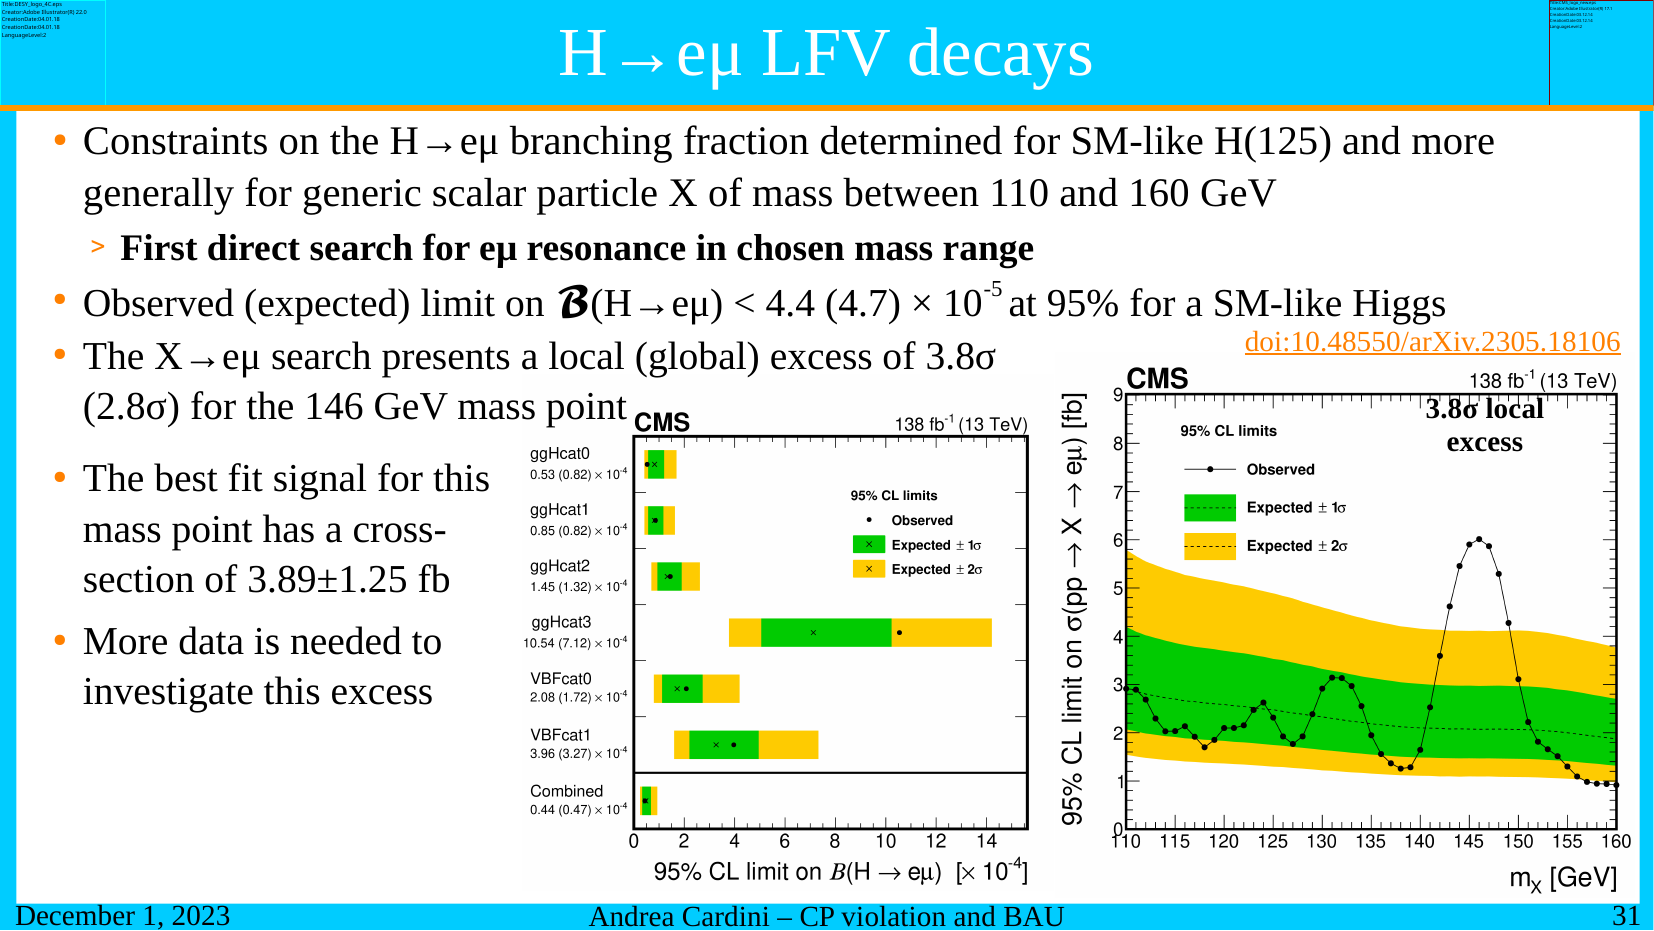

H→eμ LFV decays
# Constraints on the H→eμ branching fraction determined for SM-like H(125) and more generally for generic scalar particle X of mass between 110 and 160 GeV
First direct search for eμ resonance in chosen mass range
Observed (expected) limit on 𝓑(H→eμ) < 4.4 (4.7) × 10-5 at 95% for a SM-like Higgs
doi:10.48550/arXiv.2305.18106
The X→eμ search presents a local (global) excess of 3.8σ (2.8σ) for the 146 GeV mass point
3.8σ local excess
The best fit signal for this mass point has a cross-section of 3.89±1.25 fb
More data is needed to investigate this excess
31